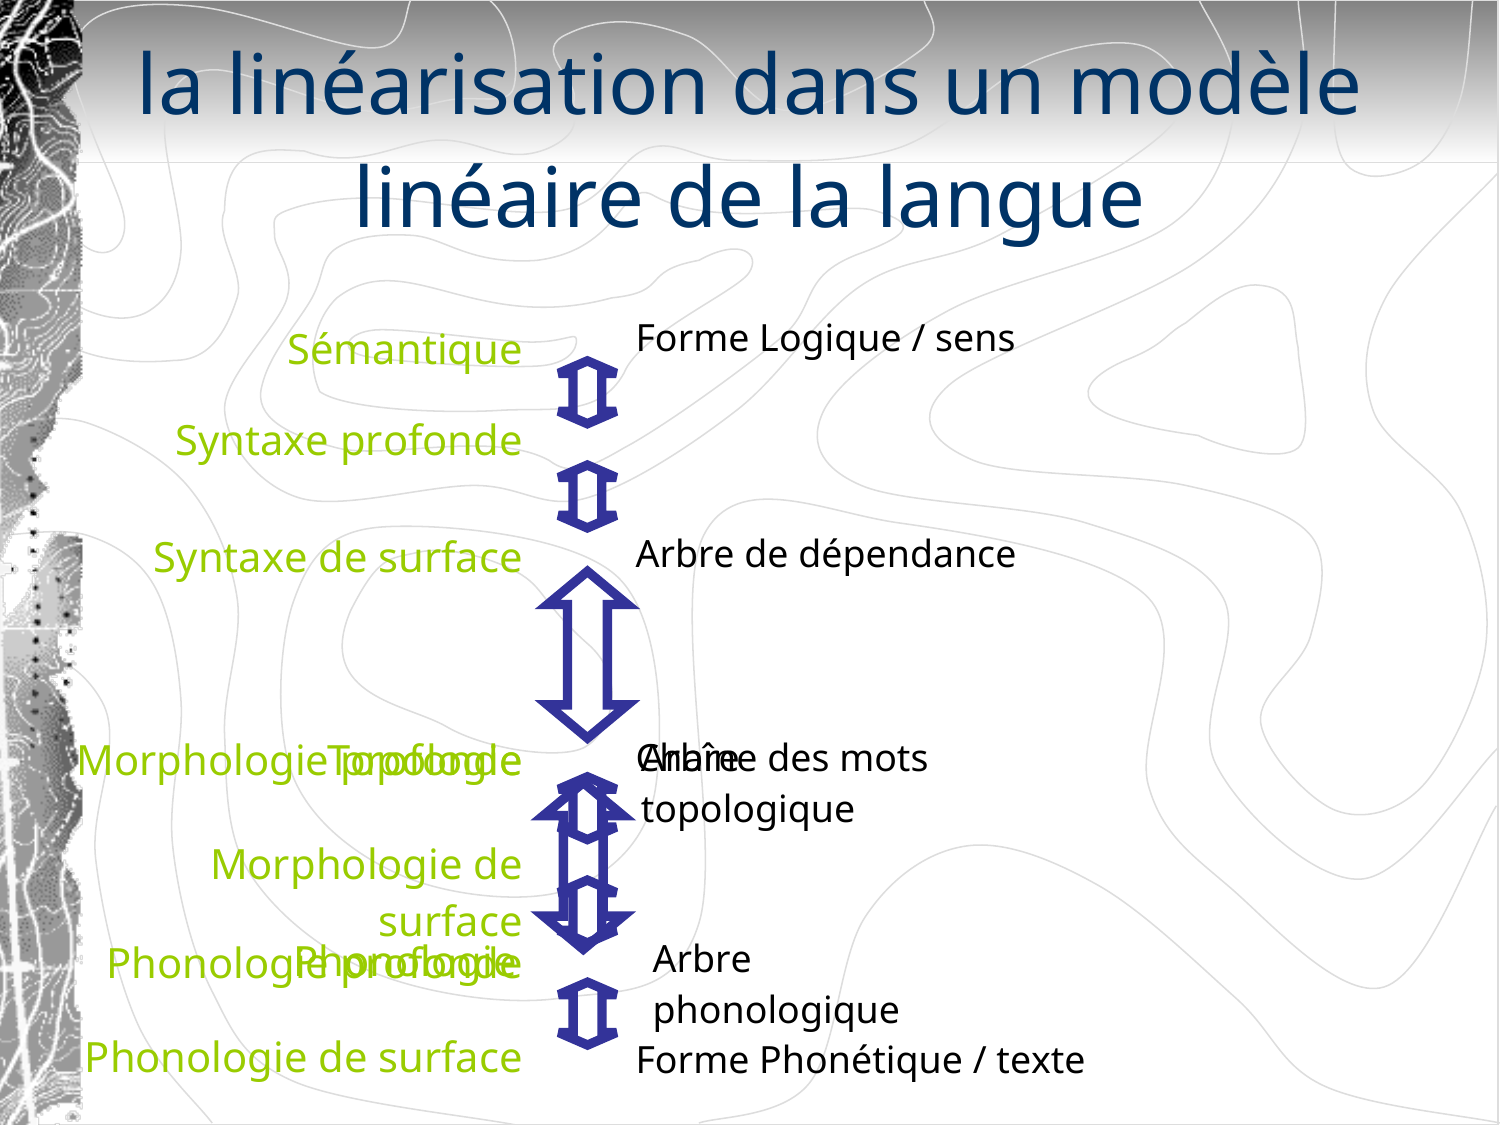

# la linéarisation dans un modèle linéaire de la langue
Forme Logique / sens
Forme Phonétique / texte
Sémantique
Syntaxe profonde
Syntaxe de surface
Arbre de dépendance
Morphologie profonde
Topologie
Arbre topologique
Chaîne des mots
Morphologie de surface
Phonologie profonde
Phonologie de surface
Phonologie
Arbre phonologique